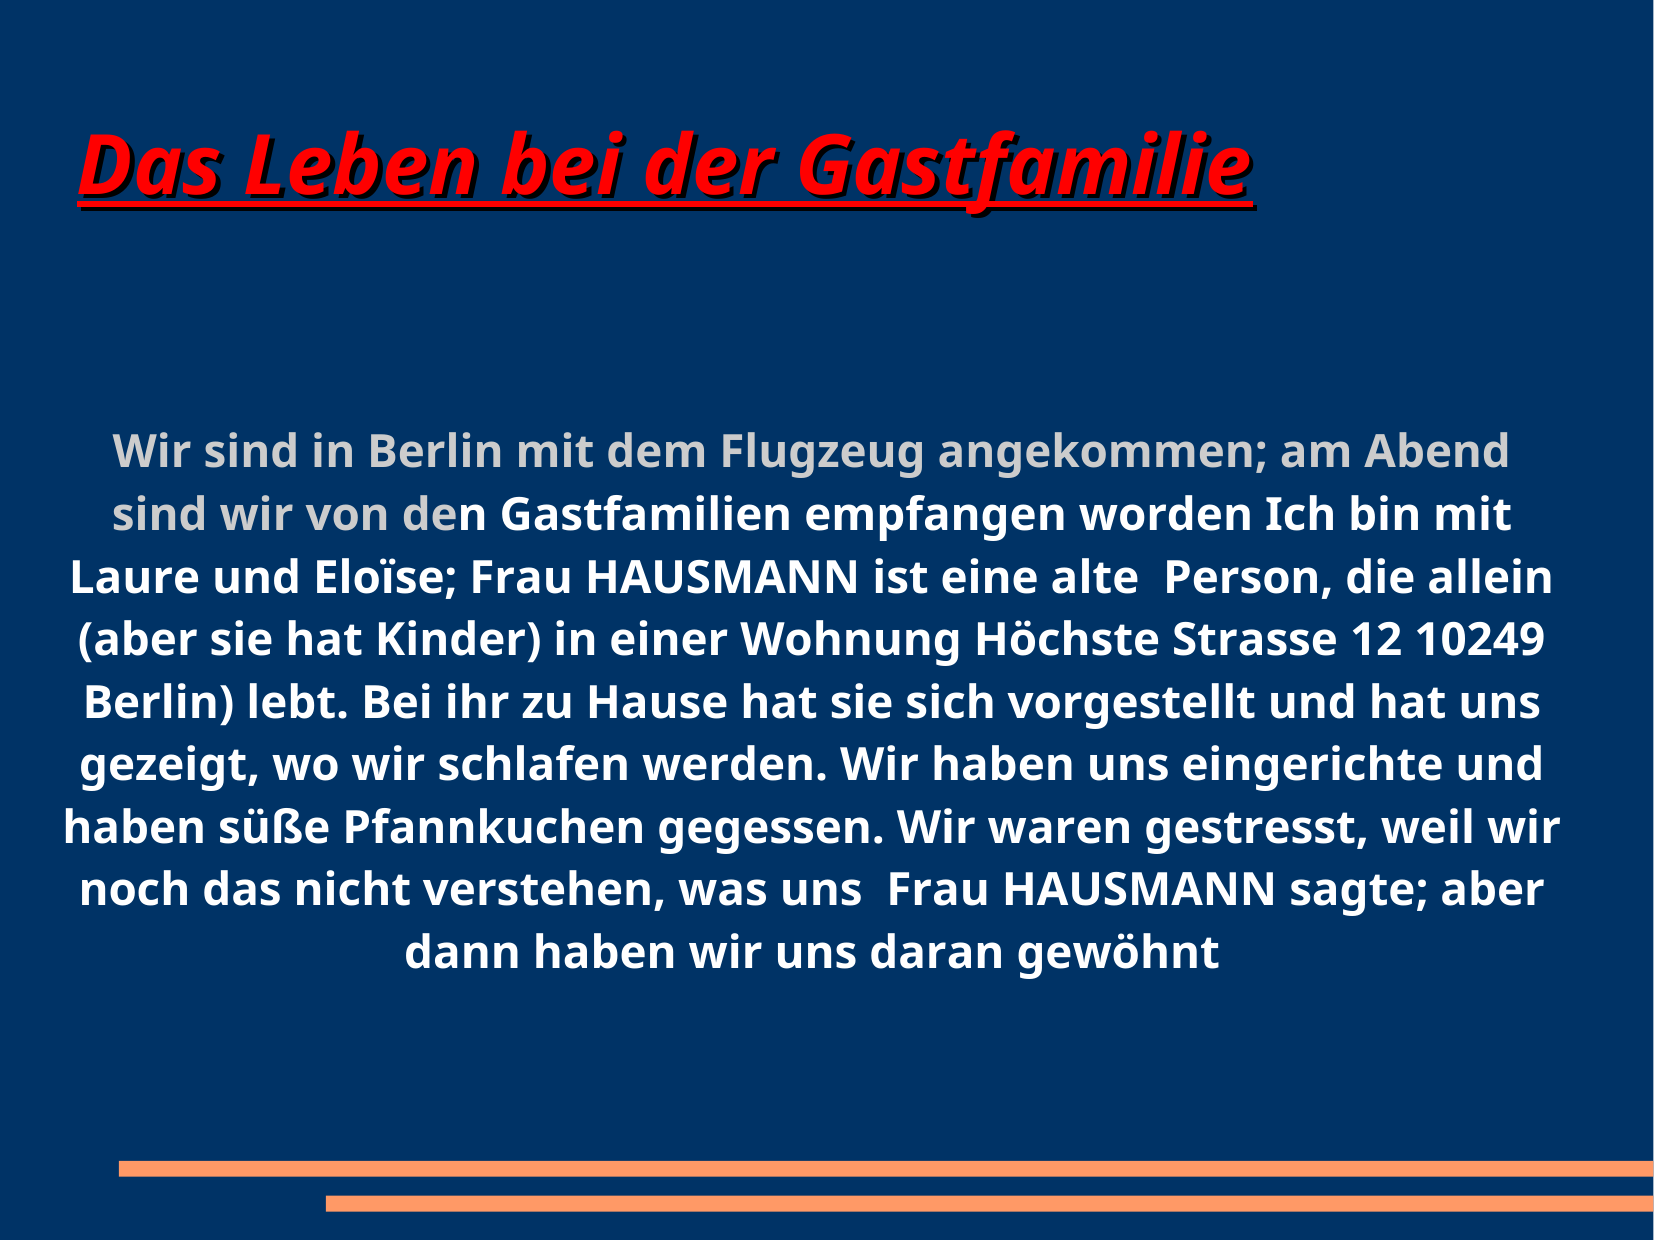

# Das Leben bei der Gastfamilie
Wir sind in Berlin mit dem Flugzeug angekommen; am Abend sind wir von den Gastfamilien empfangen worden Ich bin mit Laure und Eloïse; Frau HAUSMANN ist eine alte Person, die allein (aber sie hat Kinder) in einer Wohnung Höchste Strasse 12 10249 Berlin) lebt. Bei ihr zu Hause hat sie sich vorgestellt und hat uns gezeigt, wo wir schlafen werden. Wir haben uns eingerichte und haben süße Pfannkuchen gegessen. Wir waren gestresst, weil wir noch das nicht verstehen, was uns Frau HAUSMANN sagte; aber dann haben wir uns daran gewöhnt